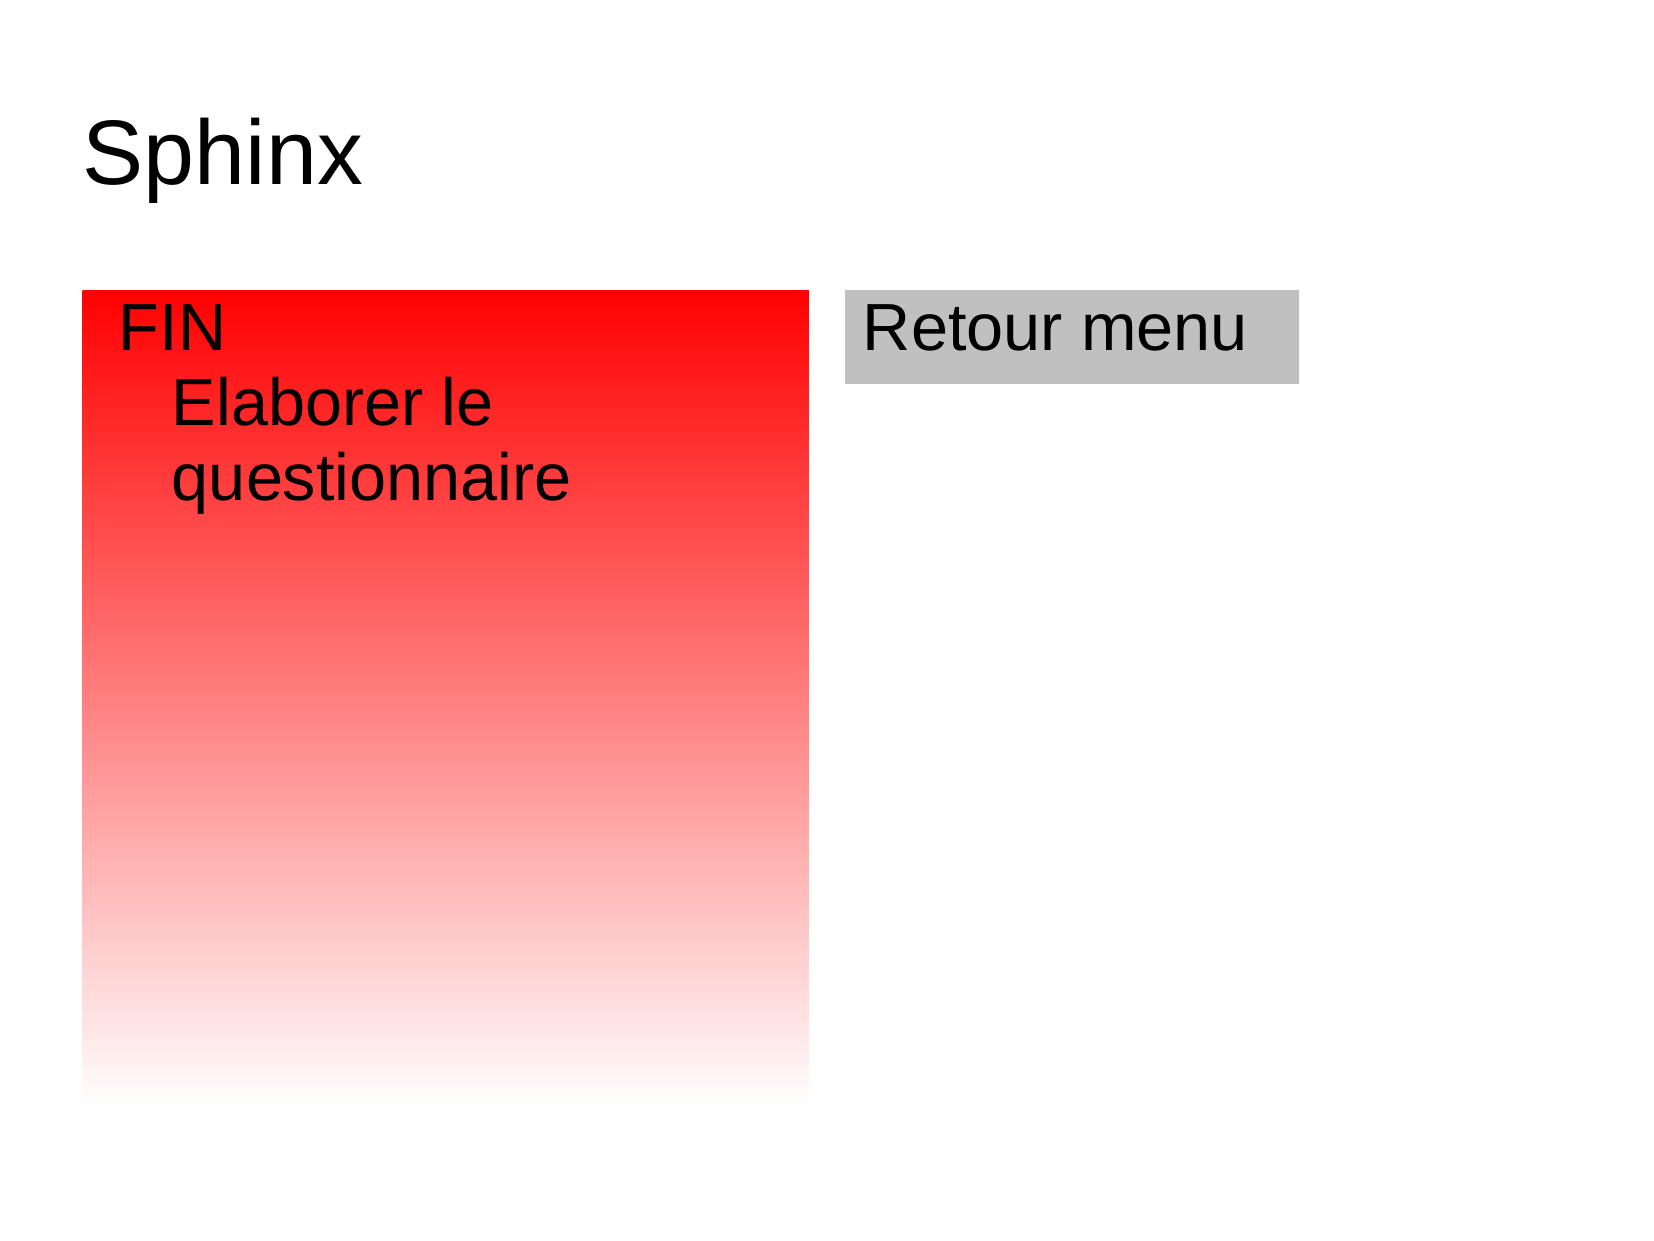

# Sphinx
 FIN
 Elaborer le
 questionnaire
Retour menu